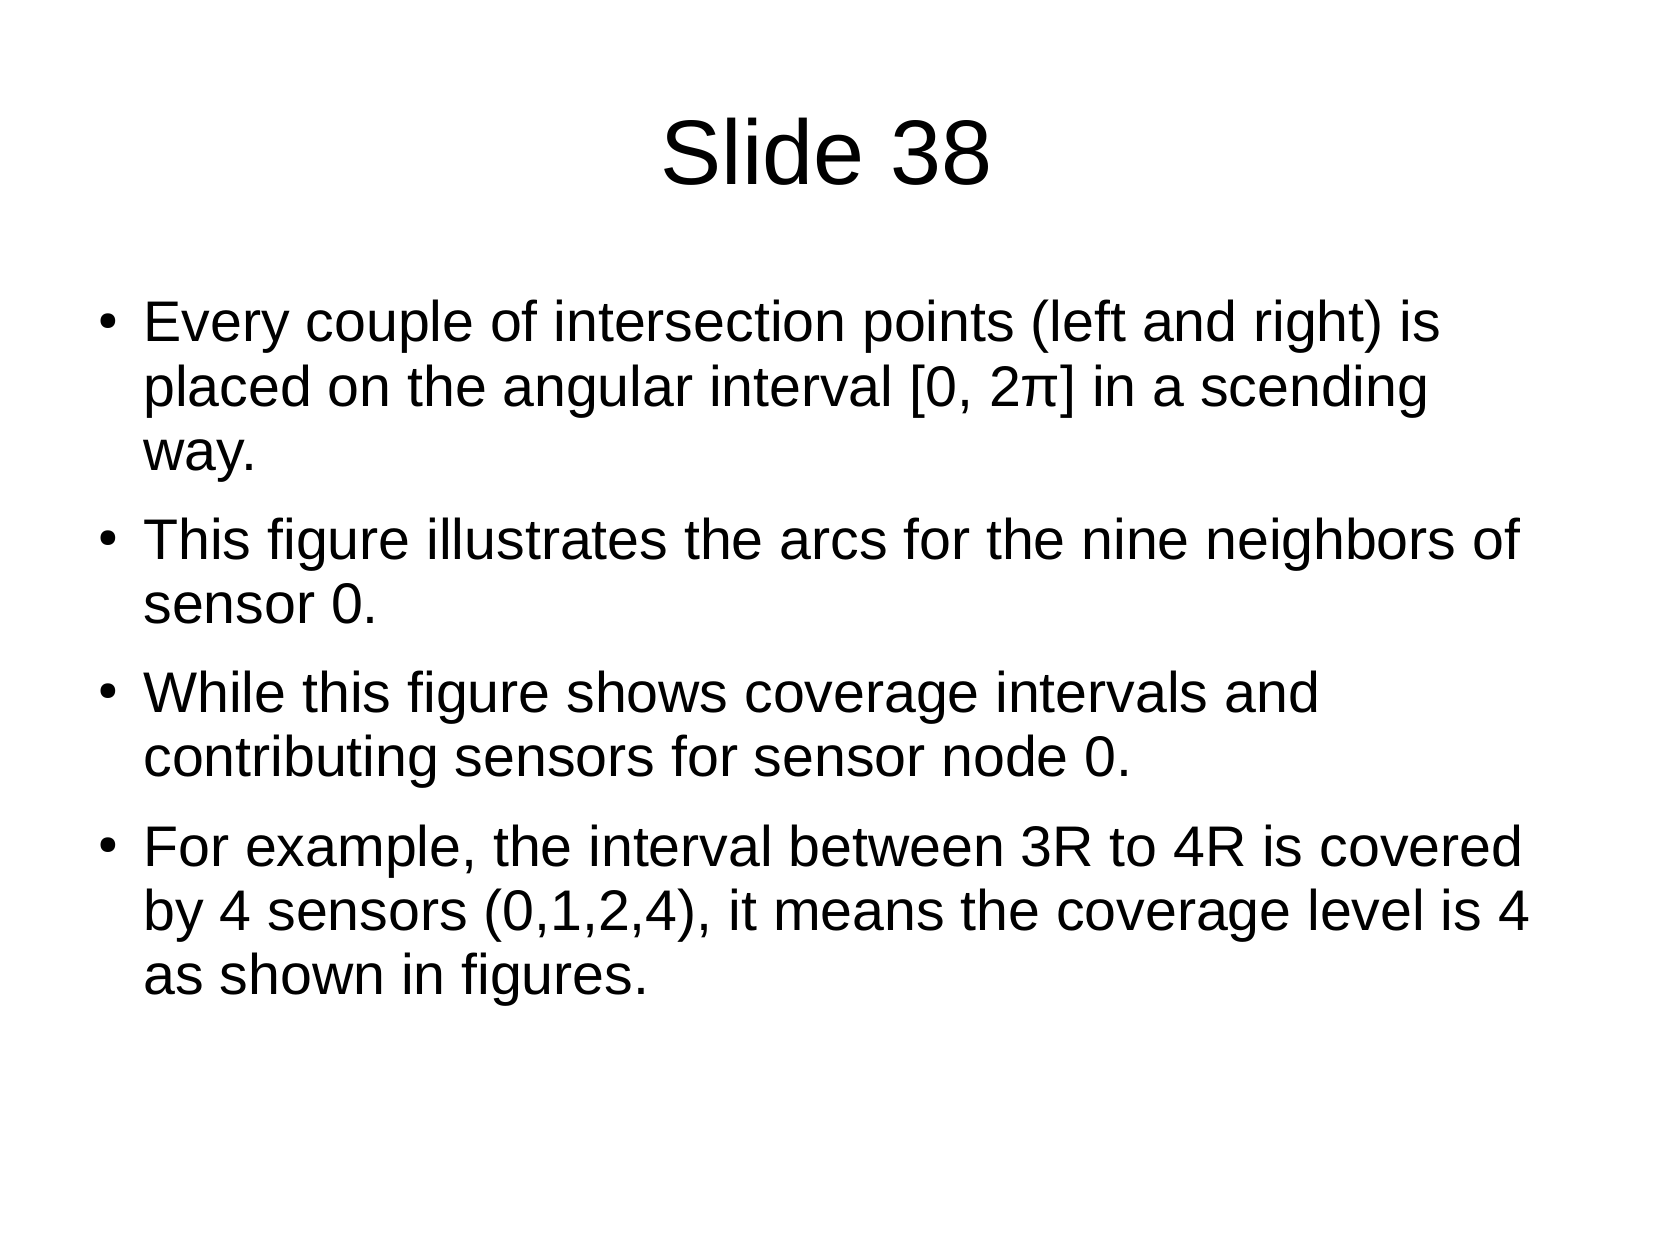

# Slide 38
Every couple of intersection points (left and right) is placed on the angular interval [0, 2π] in a scending way.
This figure illustrates the arcs for the nine neighbors of sensor 0.
While this figure shows coverage intervals and contributing sensors for sensor node 0.
For example, the interval between 3R to 4R is covered by 4 sensors (0,1,2,4), it means the coverage level is 4 as shown in figures.